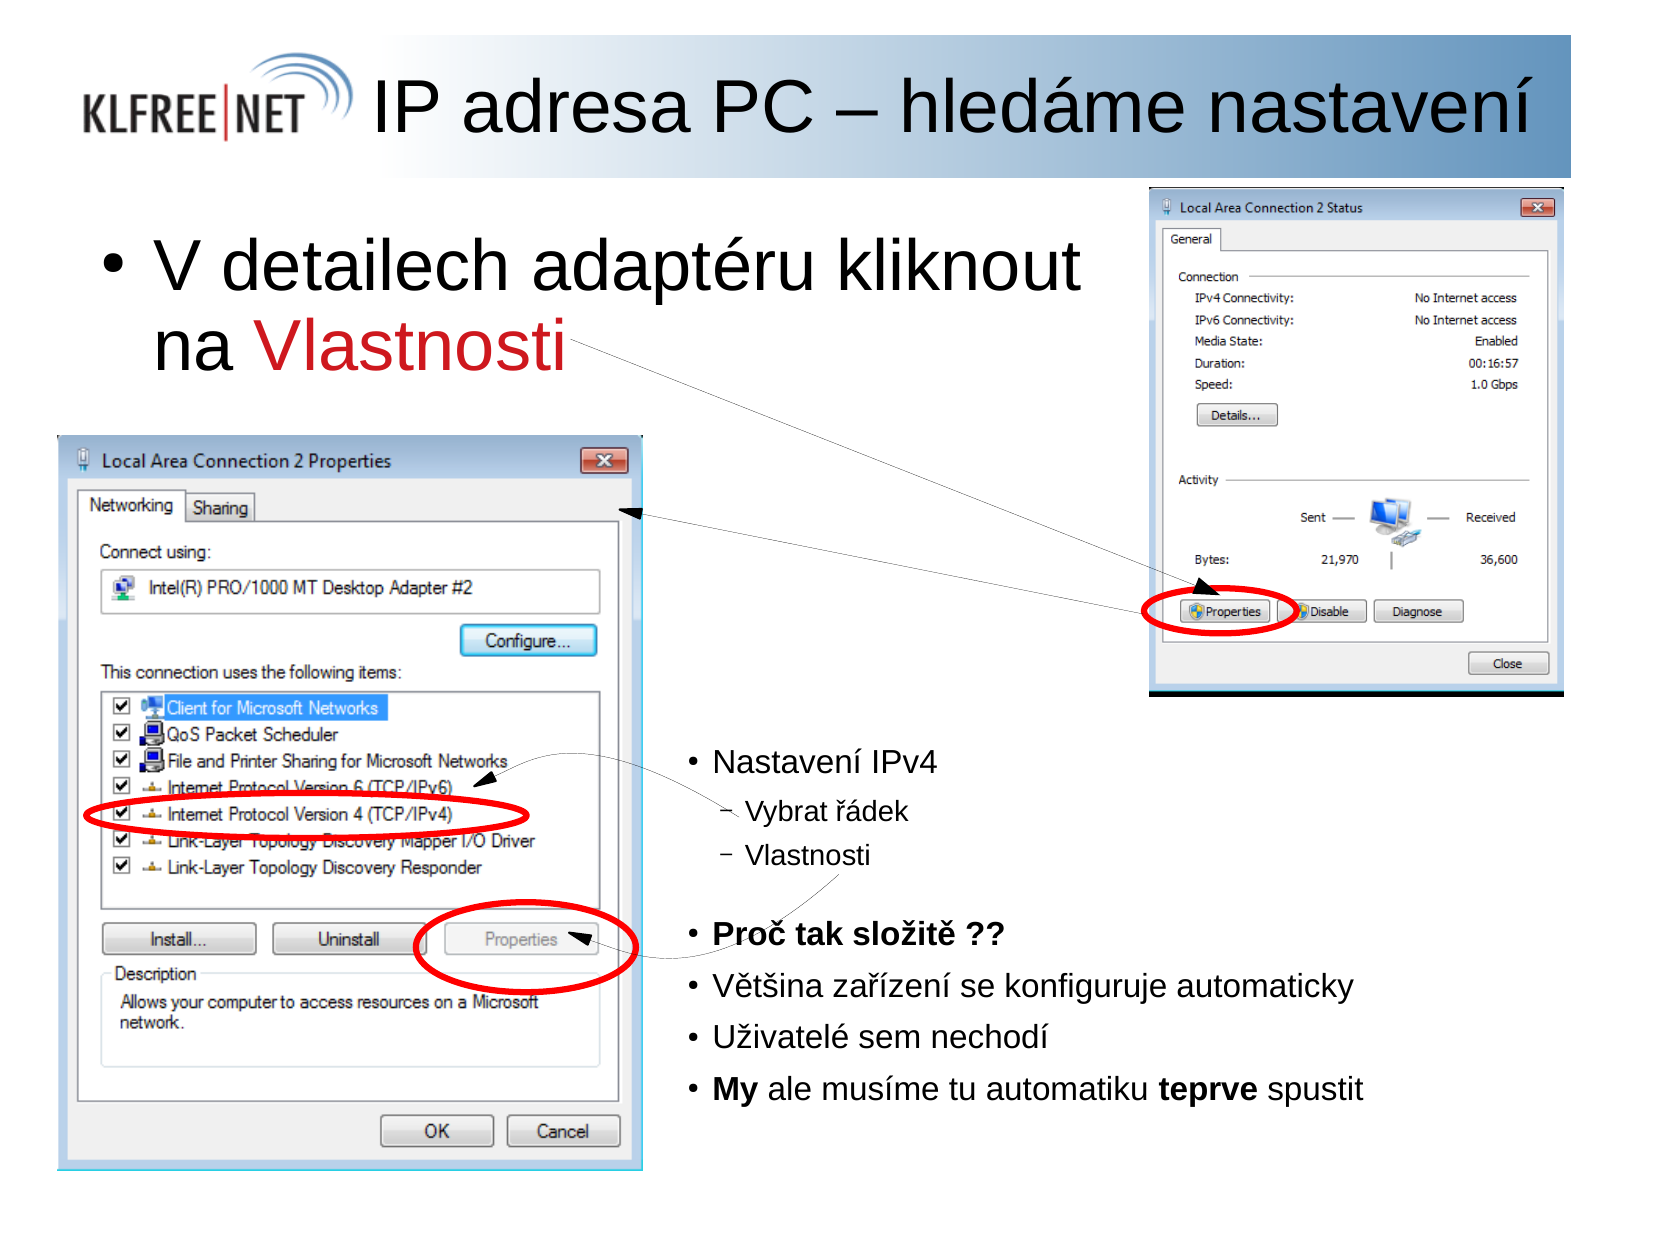

# IP adresa PC – hledáme nastavení
V detailech adaptéru kliknout na Vlastnosti
Nastavení IPv4
Vybrat řádek
Vlastnosti
Proč tak složitě ??
Většina zařízení se konfiguruje automaticky
Uživatelé sem nechodí
My ale musíme tu automatiku teprve spustit